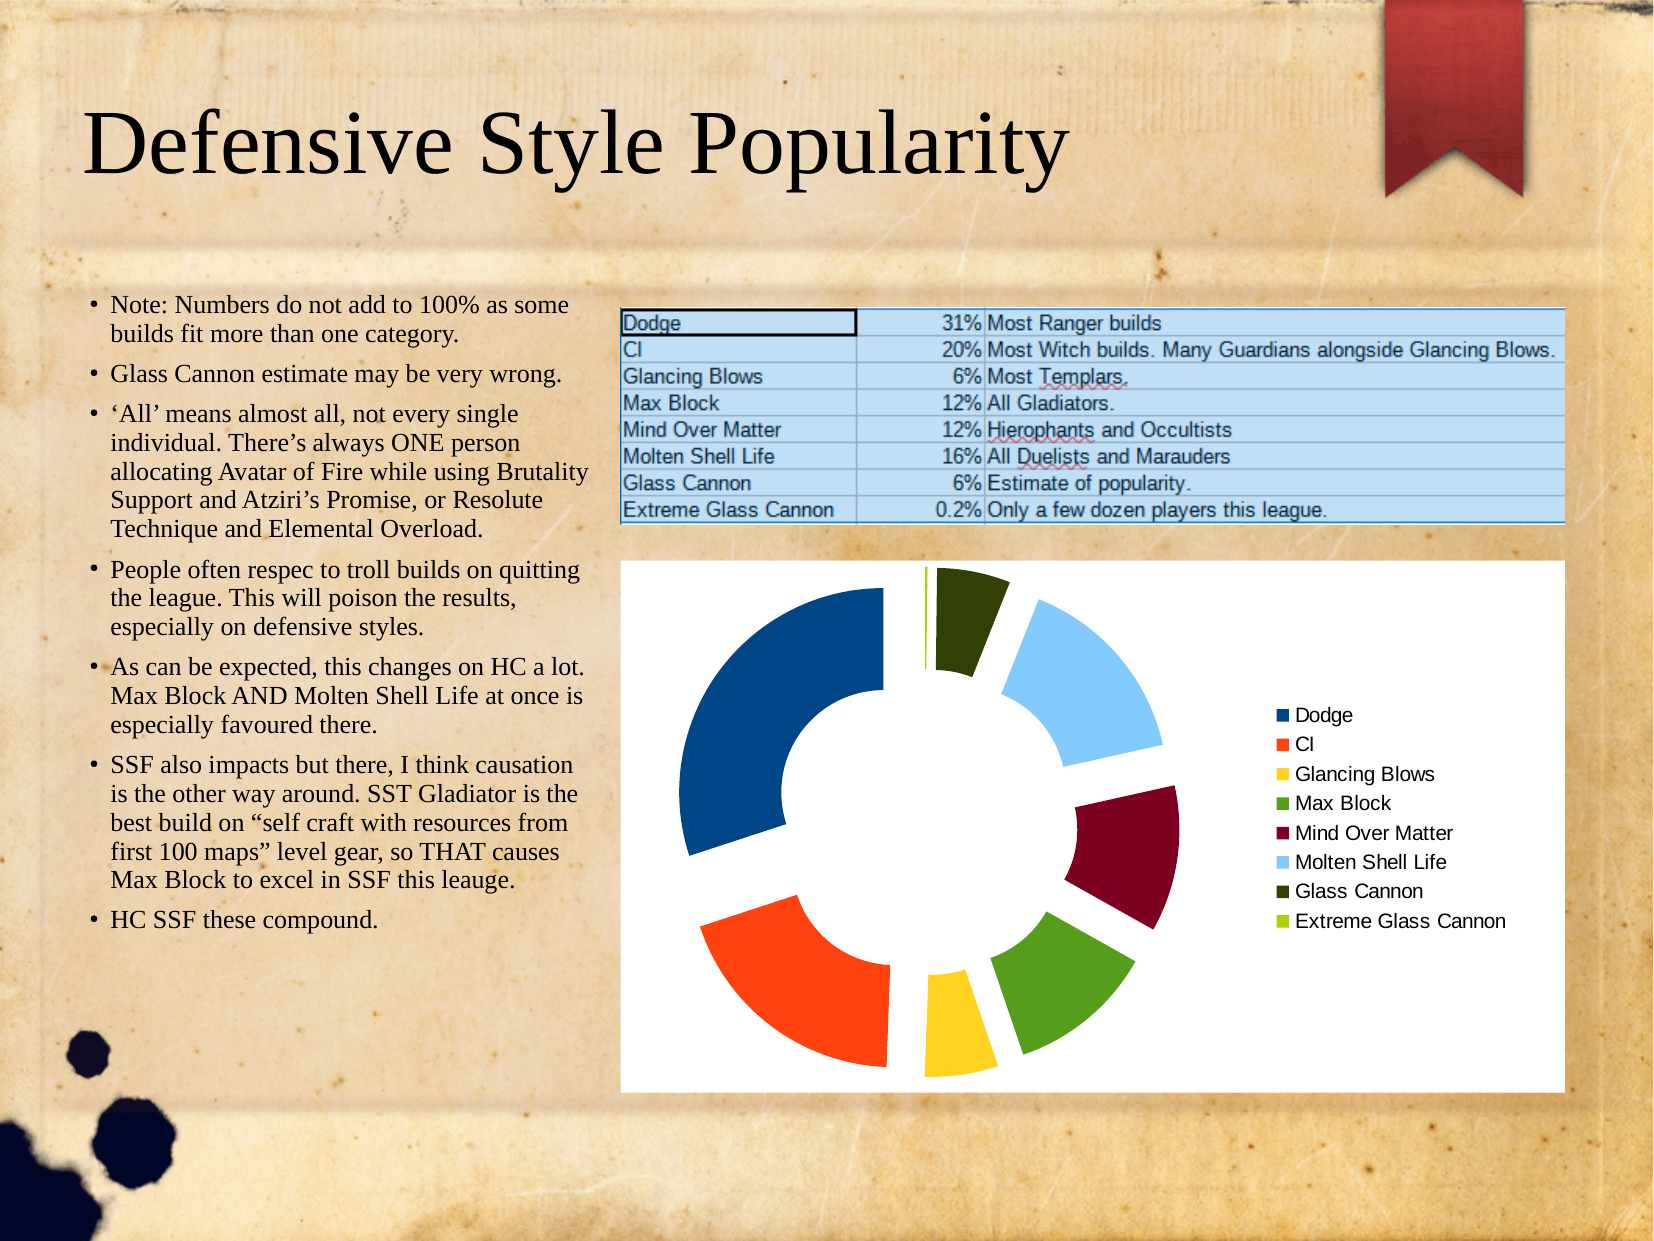

# Defensive Style Popularity
Note: Numbers do not add to 100% as some builds fit more than one category.
Glass Cannon estimate may be very wrong.
‘All’ means almost all, not every single individual. There’s always ONE person allocating Avatar of Fire while using Brutality Support and Atziri’s Promise, or Resolute Technique and Elemental Overload.
People often respec to troll builds on quitting the league. This will poison the results, especially on defensive styles.
As can be expected, this changes on HC a lot. Max Block AND Molten Shell Life at once is especially favoured there.
SSF also impacts but there, I think causation is the other way around. SST Gladiator is the best build on “self craft with resources from first 100 maps” level gear, so THAT causes Max Block to excel in SSF this leauge.
HC SSF these compound.